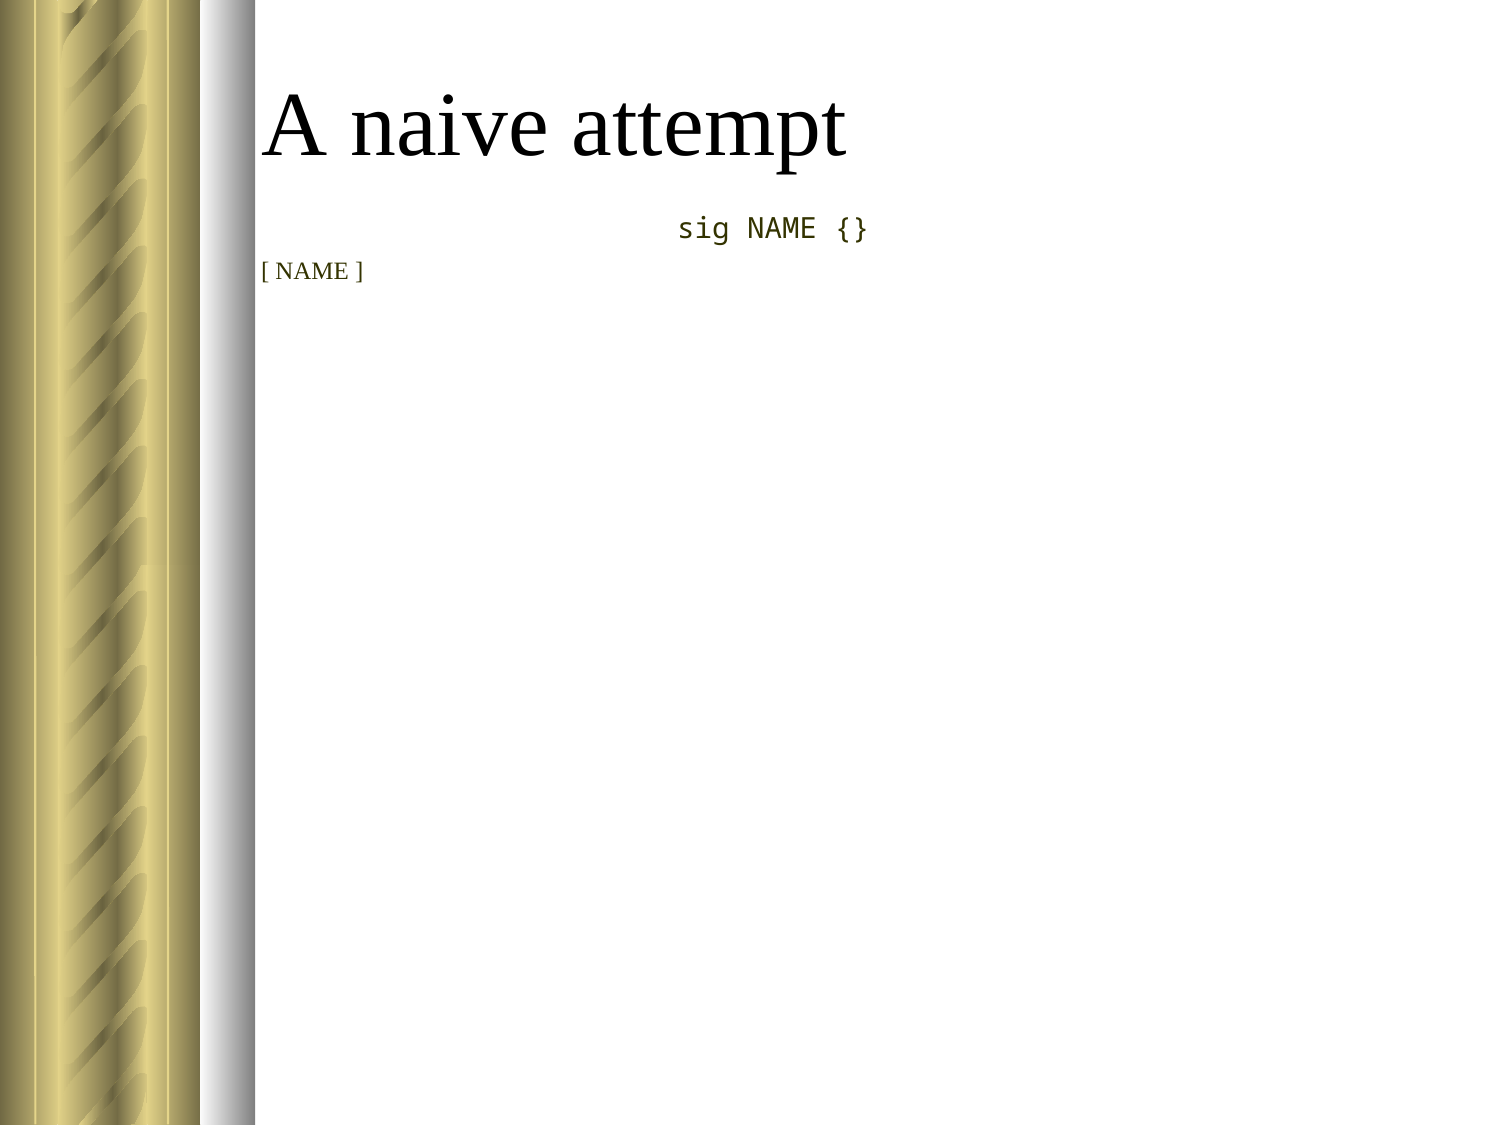

# A naive attempt
sig NAME {}
[ NAME ]